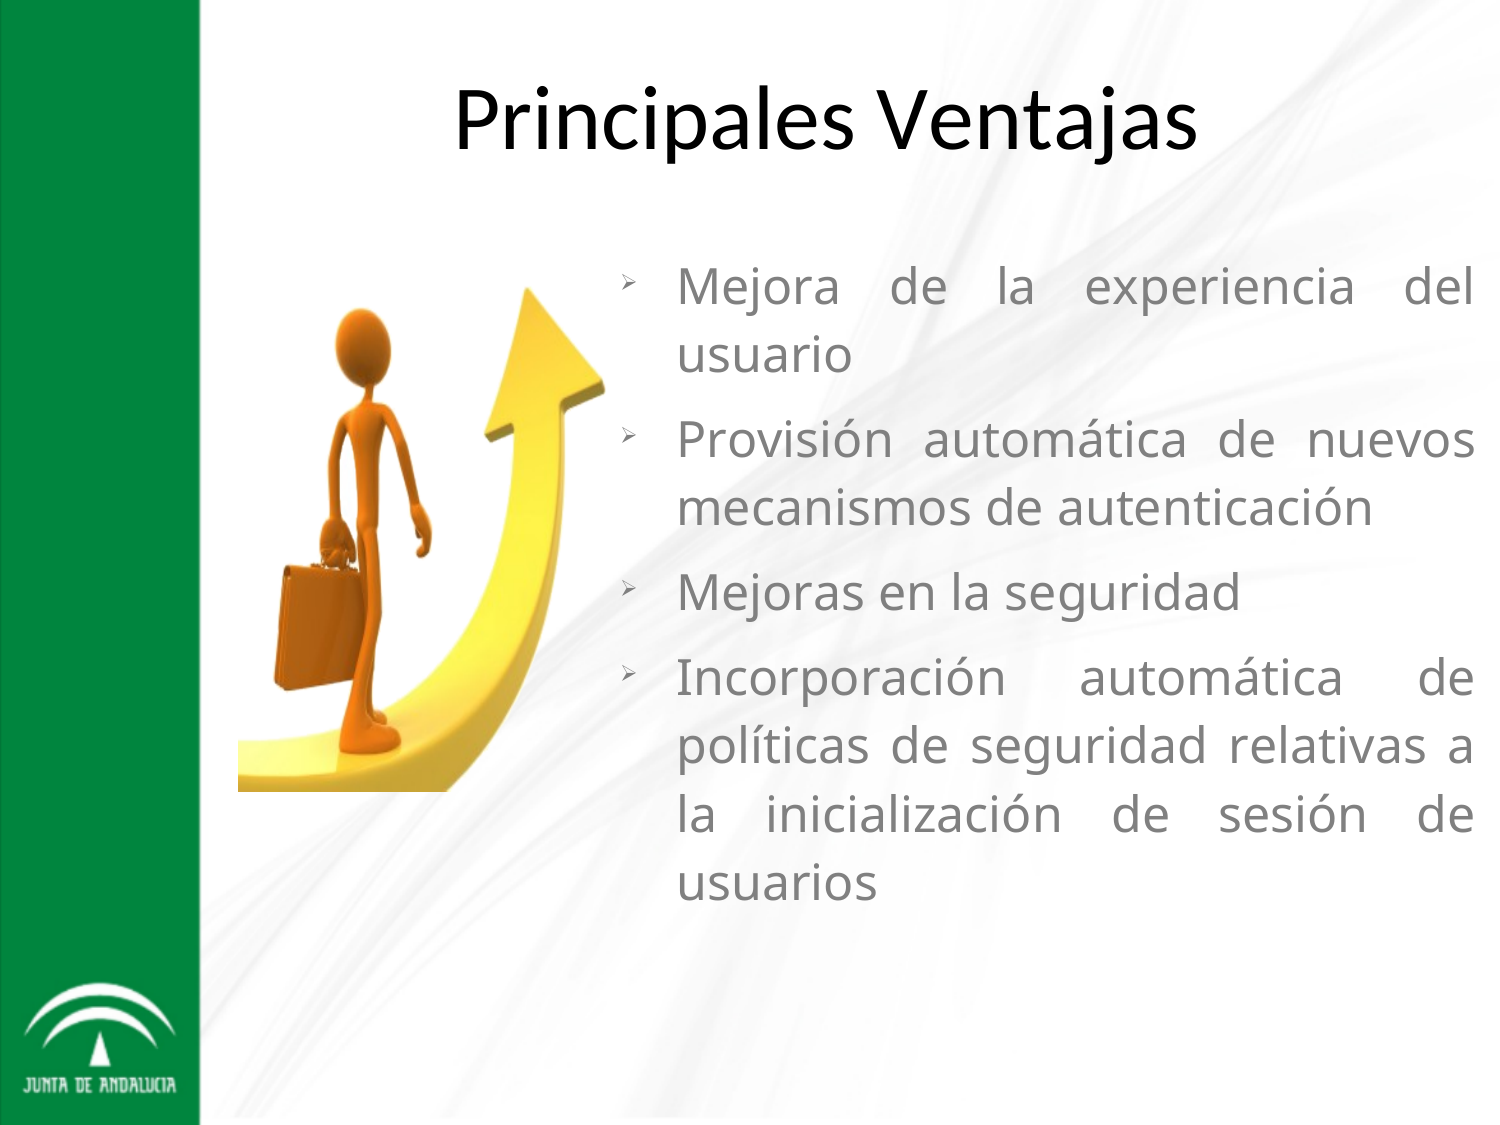

# Principales Ventajas
Mejora de la experiencia del usuario
Provisión automática de nuevos mecanismos de autenticación
Mejoras en la seguridad
Incorporación automática de políticas de seguridad relativas a la inicialización de sesión de usuarios